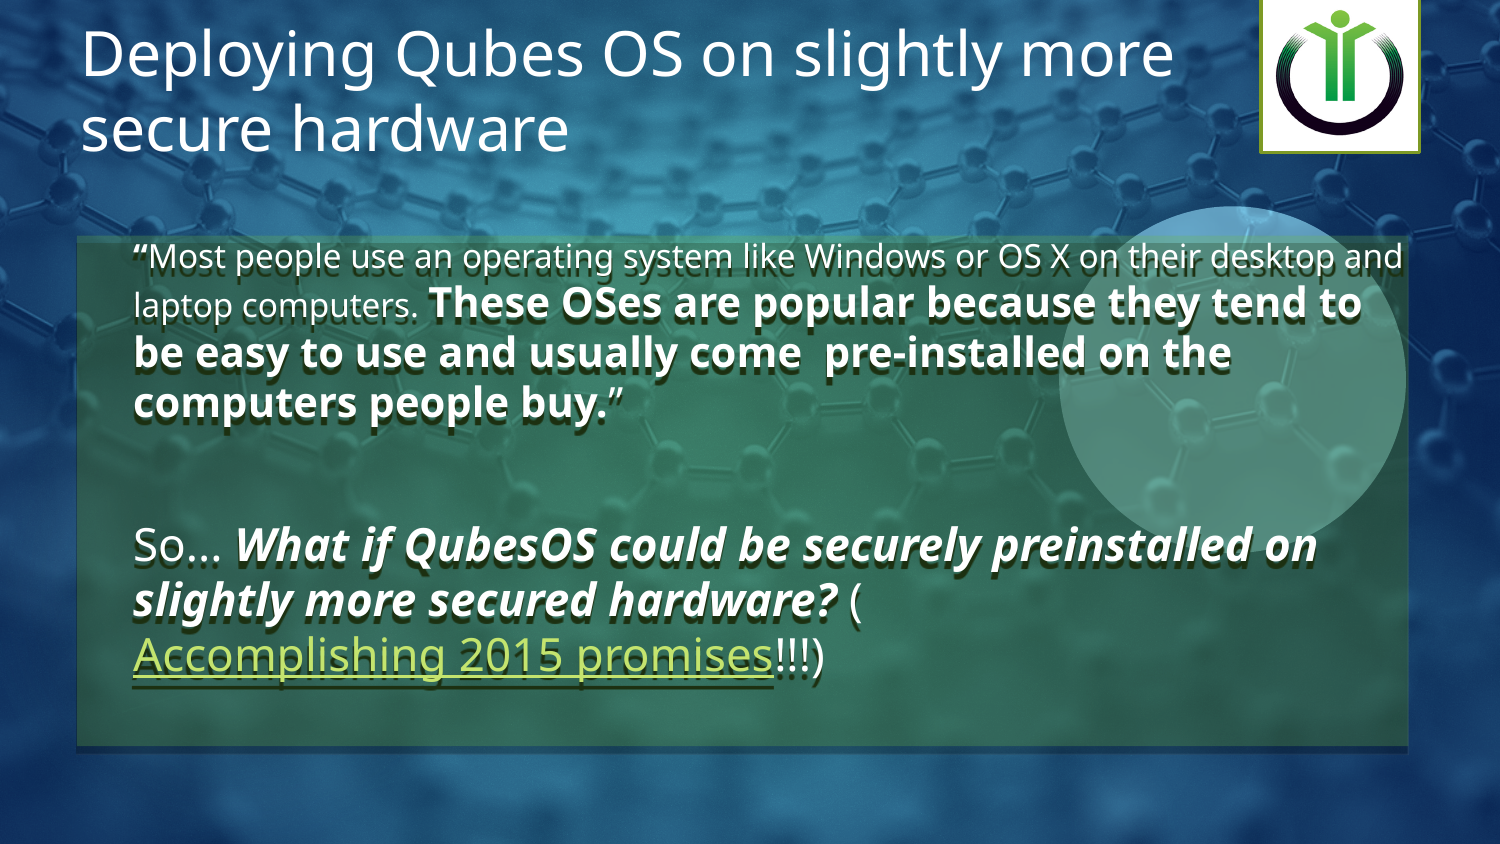

Deploying Qubes OS on slightly more secure hardware
“Most people use an operating system like Windows or OS X on their desktop and laptop computers. These OSes are popular because they tend to be easy to use and usually come pre-installed on the computers people buy.”
So... What if QubesOS could be securely preinstalled on slightly more secured hardware? (Accomplishing 2015 promises!!!)